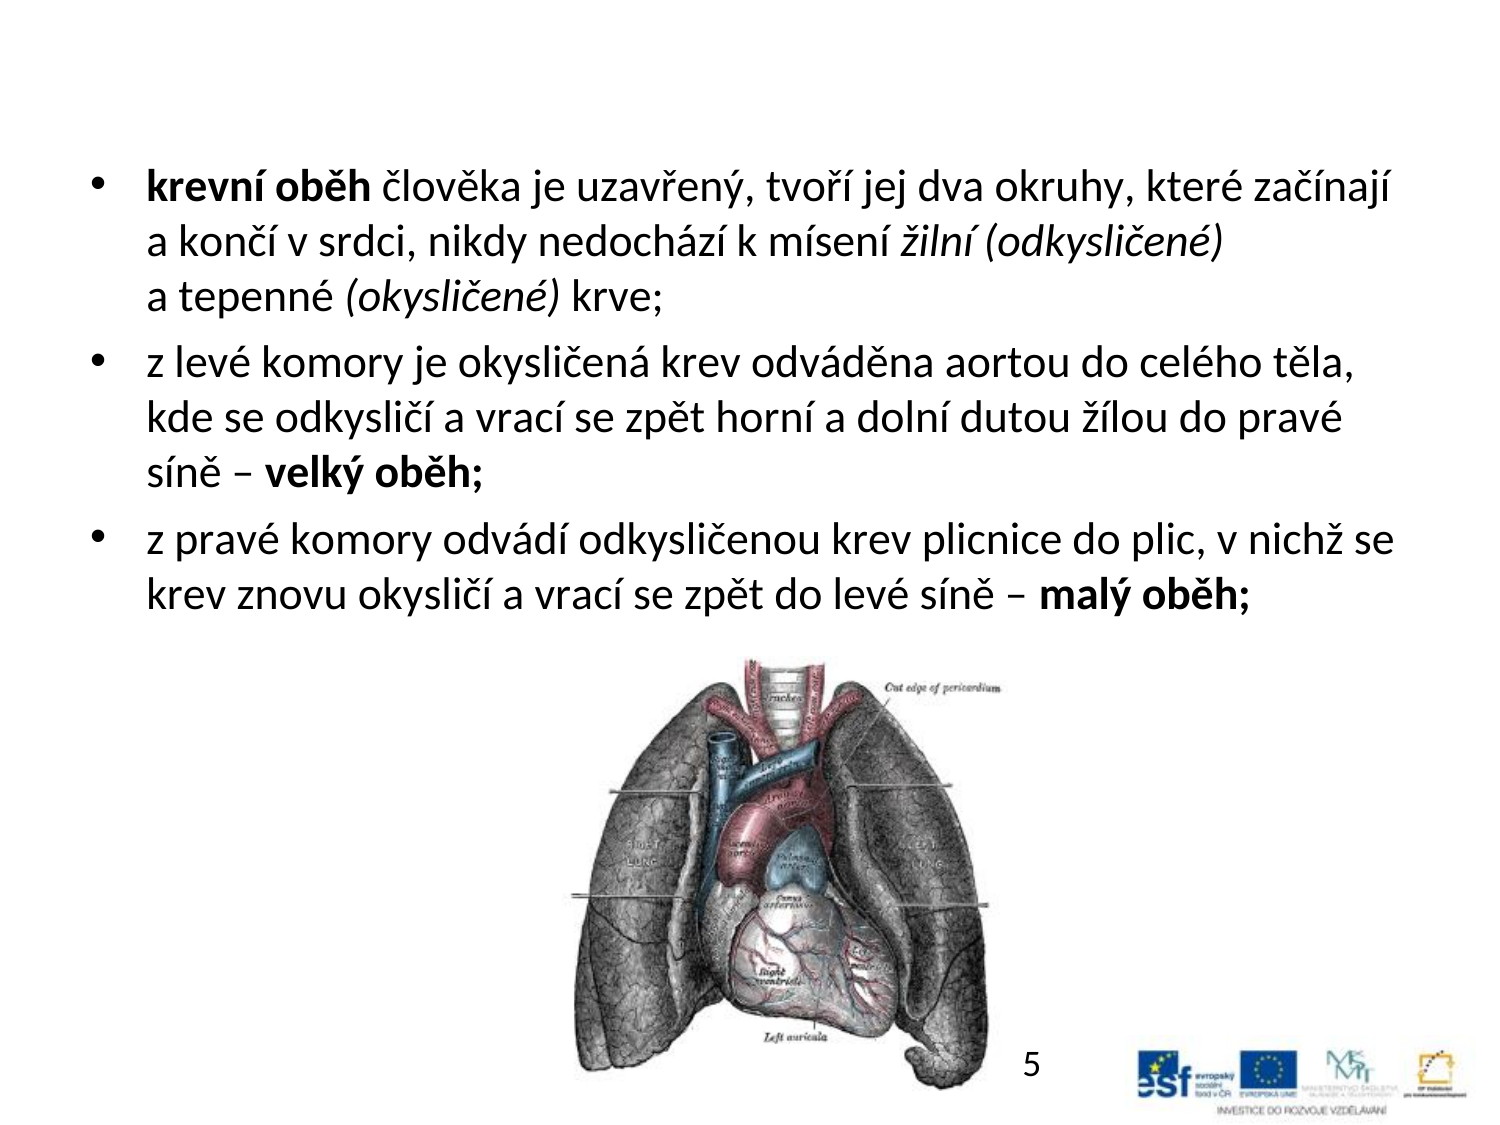

# krevní oběh člověka je uzavřený, tvoří jej dva okruhy, které začínají a končí v srdci, nikdy nedochází k mísení žilní (odkysličené) a tepenné (okysličené) krve;
z levé komory je okysličená krev odváděna aortou do celého těla, kde se odkysličí a vrací se zpět horní a dolní dutou žílou do pravé síně – velký oběh;
z pravé komory odvádí odkysličenou krev plicnice do plic, v nichž se krev znovu okysličí a vrací se zpět do levé síně – malý oběh;
5